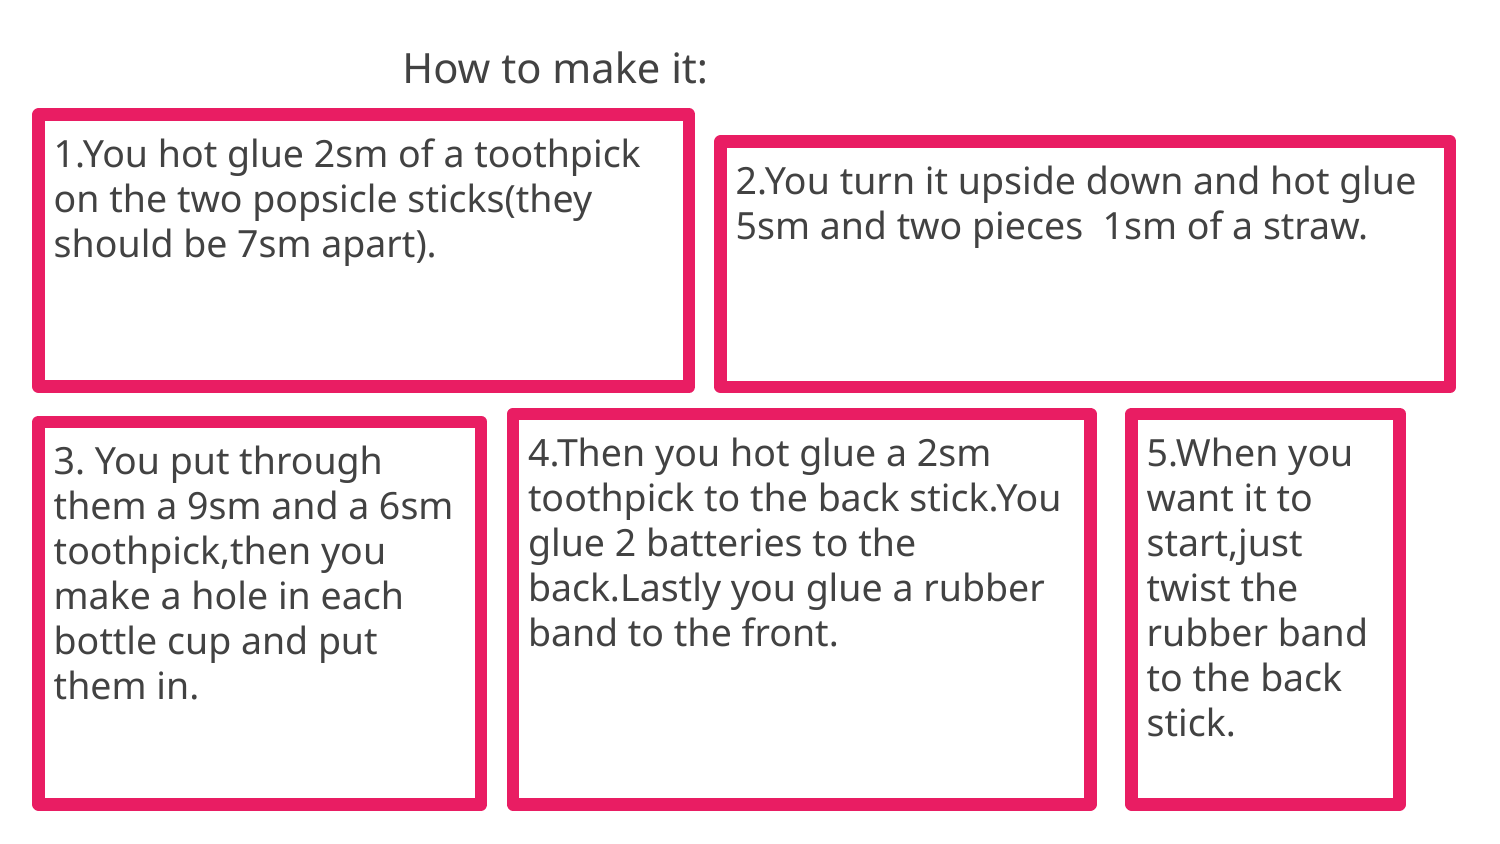

How to make it:
1.You hot glue 2sm of a toothpick on the two popsicle sticks(they should be 7sm apart).
2.You turn it upside down and hot glue 5sm and two pieces 1sm of a straw.
4.Then you hot glue a 2sm toothpick to the back stick.You glue 2 batteries to the back.Lastly you glue a rubber band to the front.
5.When you want it to start,just twist the rubber band to the back stick.
3. You put through them a 9sm and a 6sm toothpick,then you make a hole in each bottle cup and put them in.